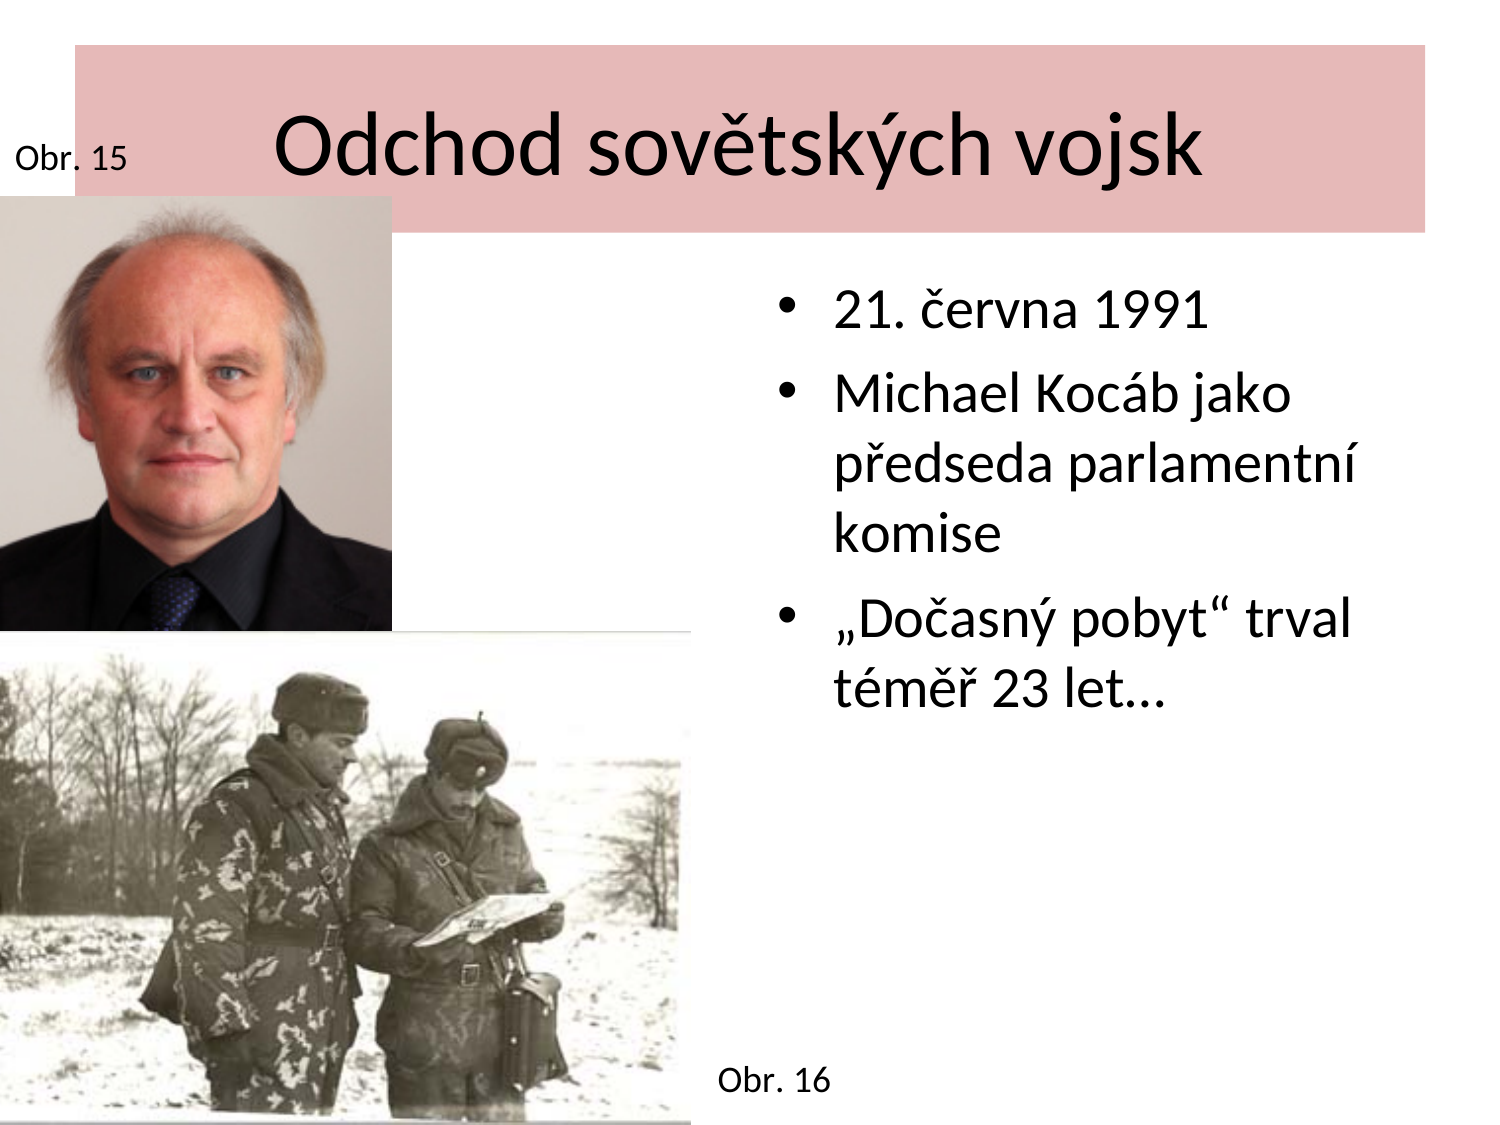

# Odchod sovětských vojsk
Obr. 15
21. června 1991
Michael Kocáb jako předseda parlamentní komise
„Dočasný pobyt“ trval téměř 23 let…
Obr. 16